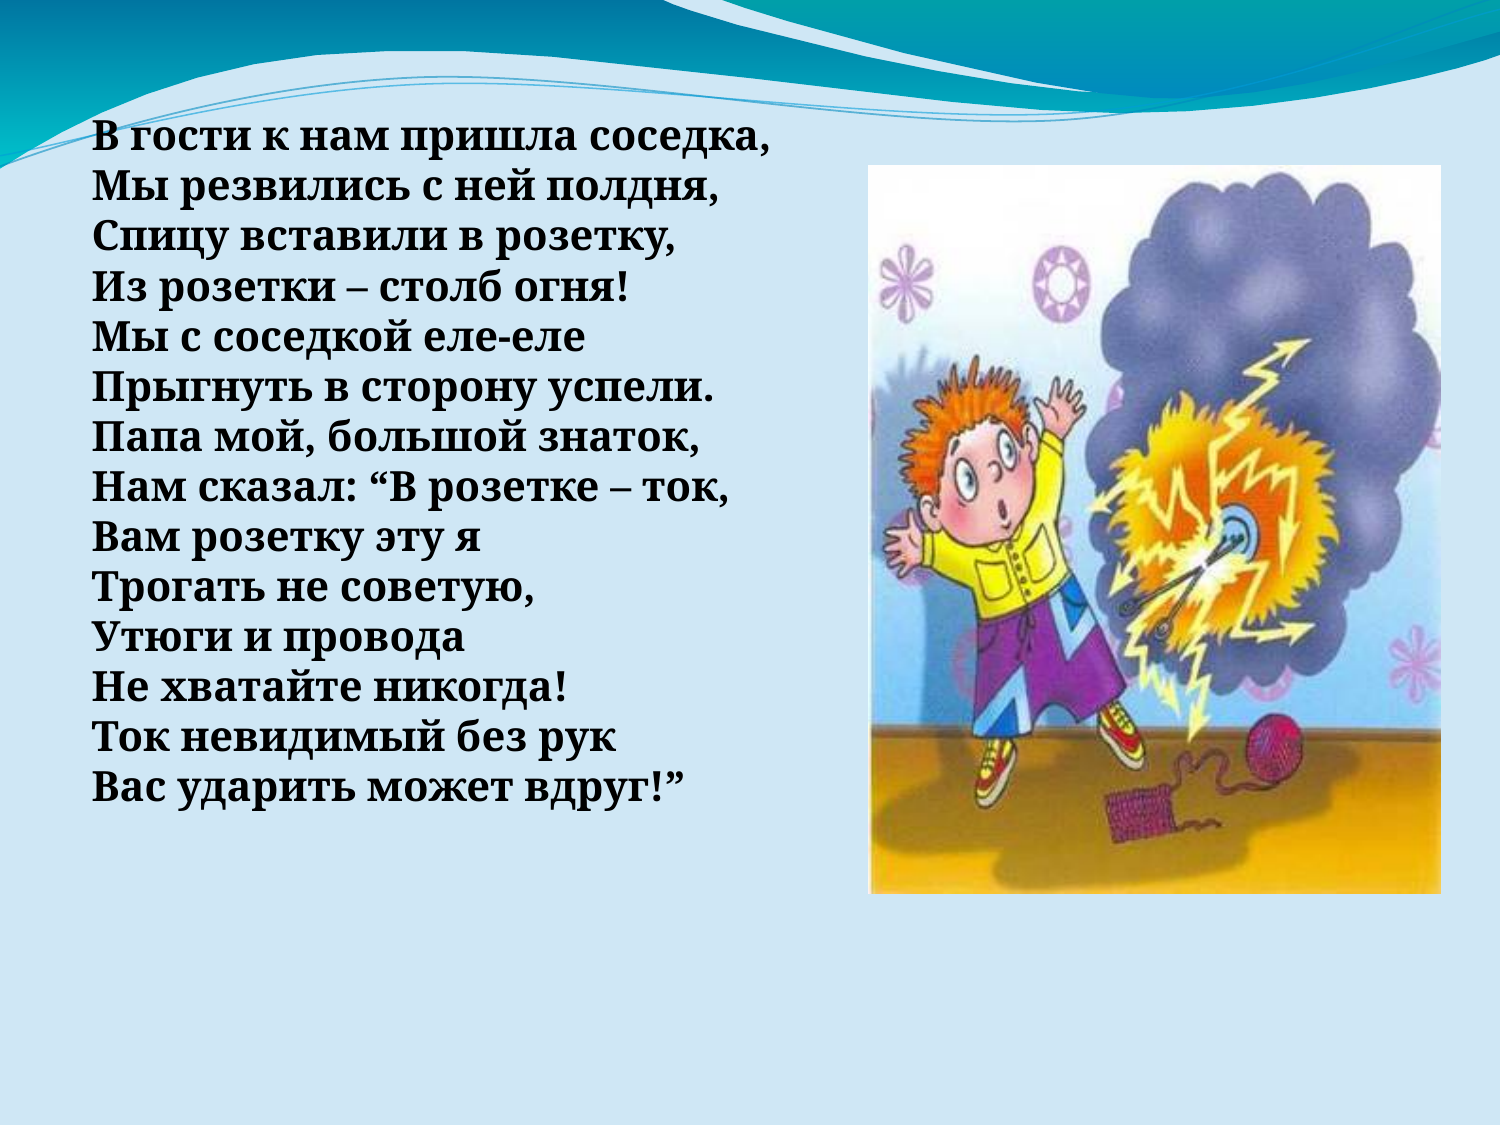

# В гости к нам пришла соседка, Мы резвились с ней полдня, Спицу вставили в розетку, Из розетки – столб огня! Мы с соседкой еле-еле Прыгнуть в сторону успели. Папа мой, большой знаток, Нам сказал: “В розетке – ток, Вам розетку эту я Трогать не советую, Утюги и провода Не хватайте никогда! Ток невидимый без рук Вас ударить может вдруг!”